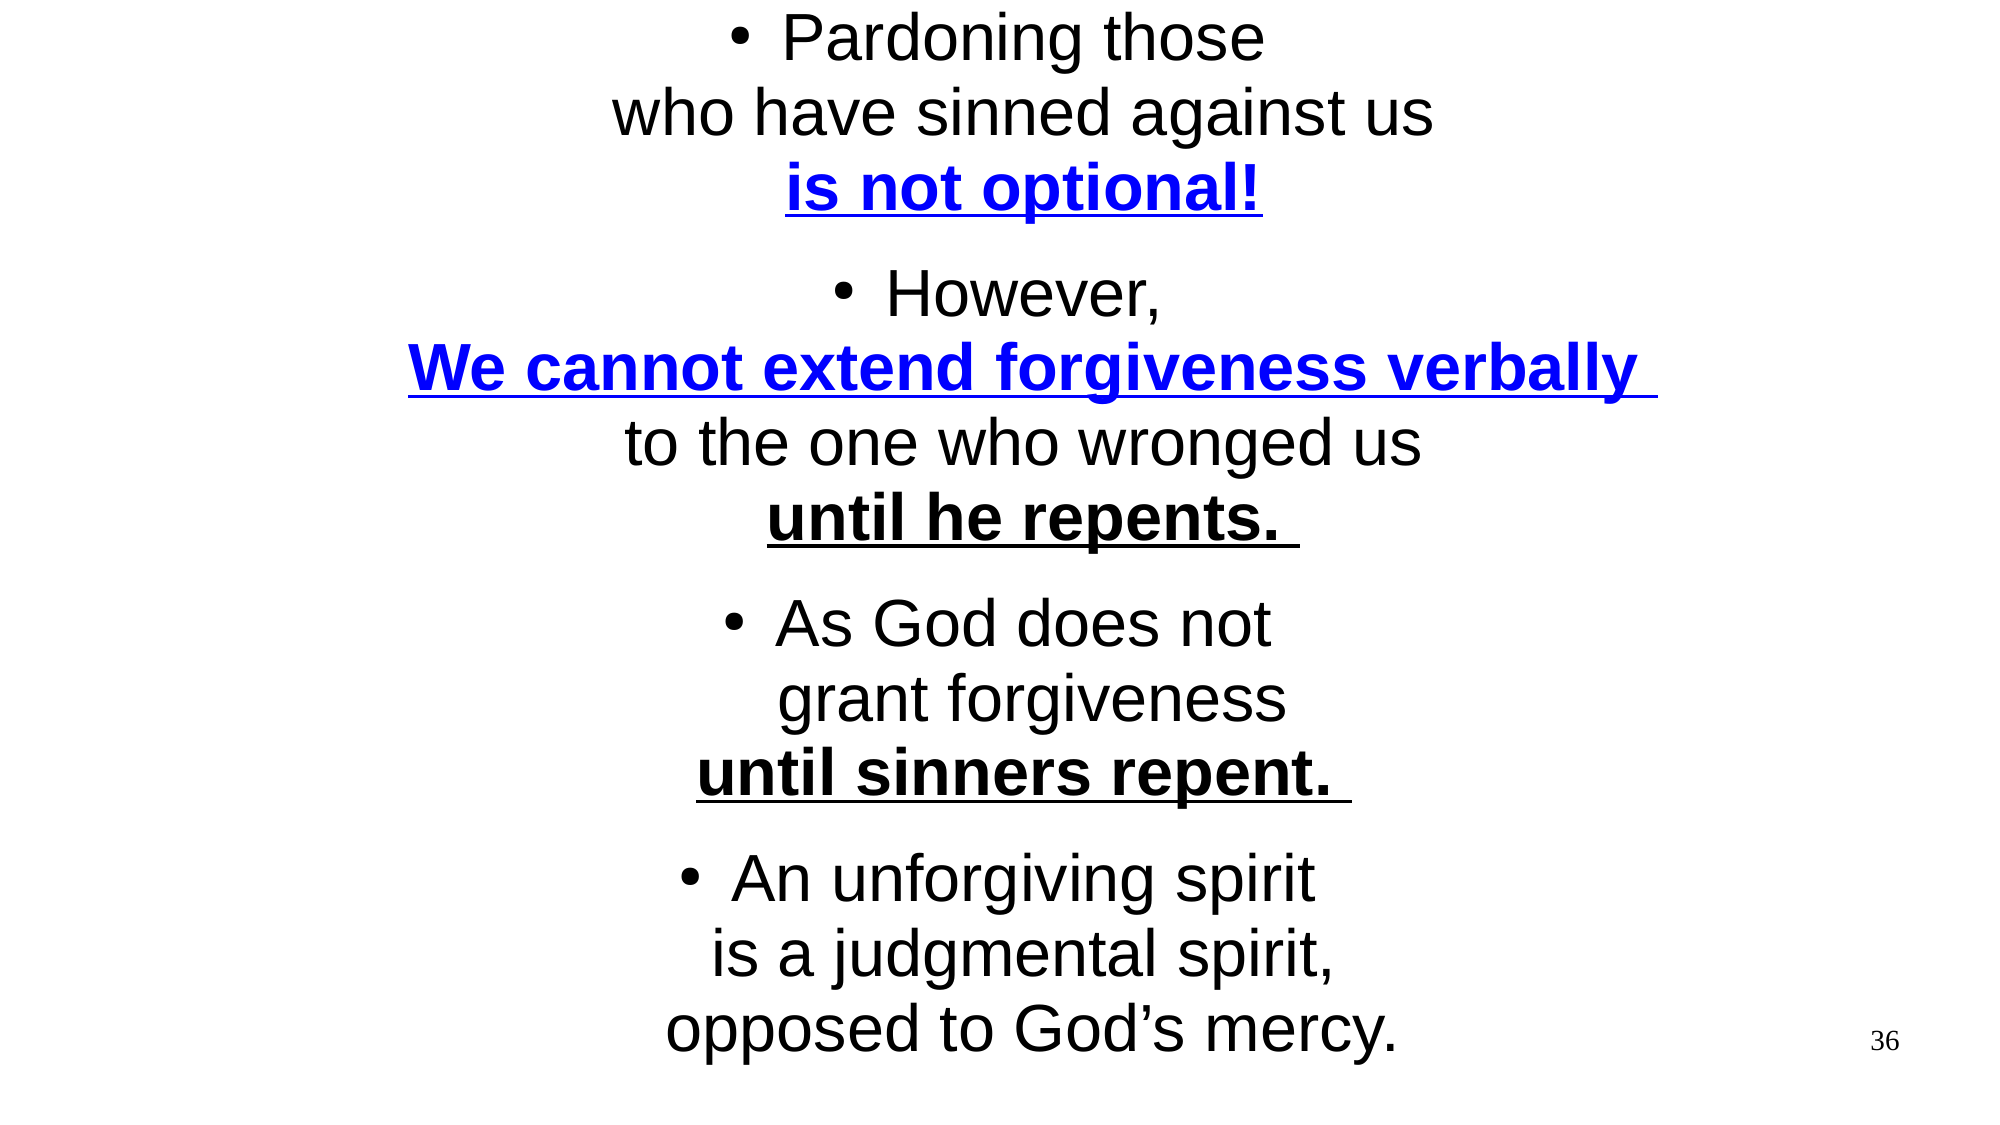

# Pardoning those who have sinned against us is not optional!
However,
We cannot extend forgiveness verbally
to the one who wronged us
until he repents.
As God does not
grant forgiveness
until sinners repent.
An unforgiving spirit
is a judgmental spirit,
opposed to God’s mercy.
36